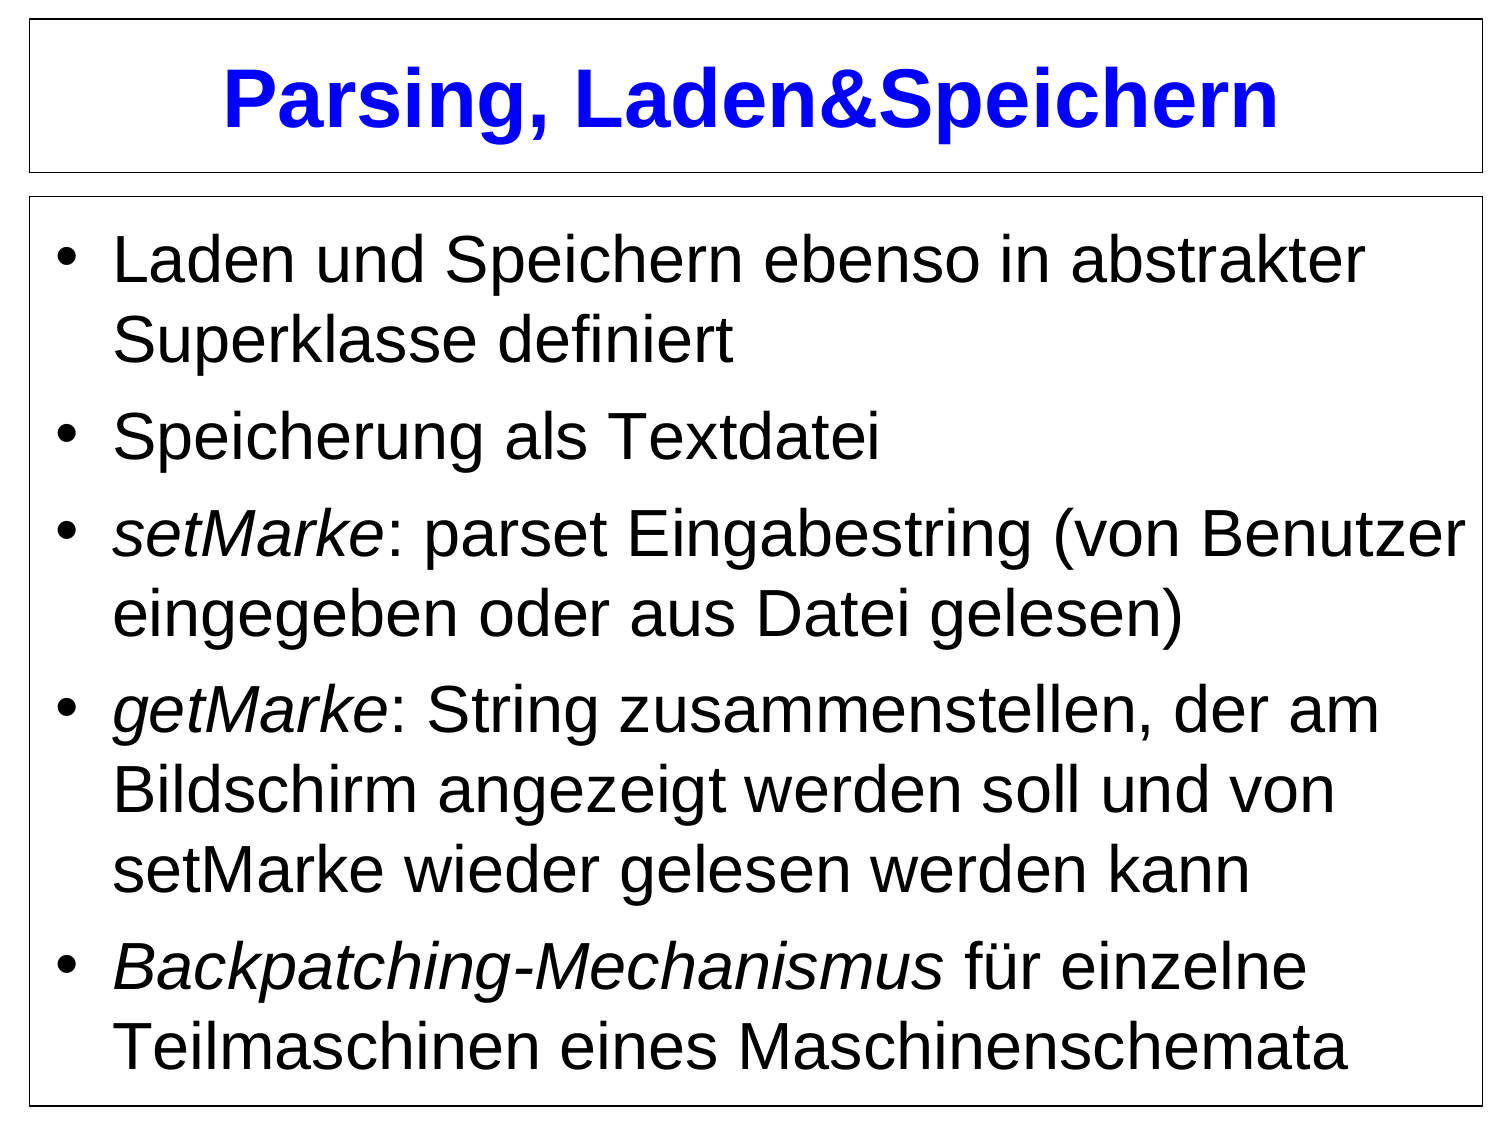

# Parsing, Laden&Speichern
Laden und Speichern ebenso in abstrakter Superklasse definiert
Speicherung als Textdatei
setMarke: parset Eingabestring (von Benutzer eingegeben oder aus Datei gelesen)
getMarke: String zusammenstellen, der am Bildschirm angezeigt werden soll und von setMarke wieder gelesen werden kann
Backpatching-Mechanismus für einzelne Teilmaschinen eines Maschinenschemata